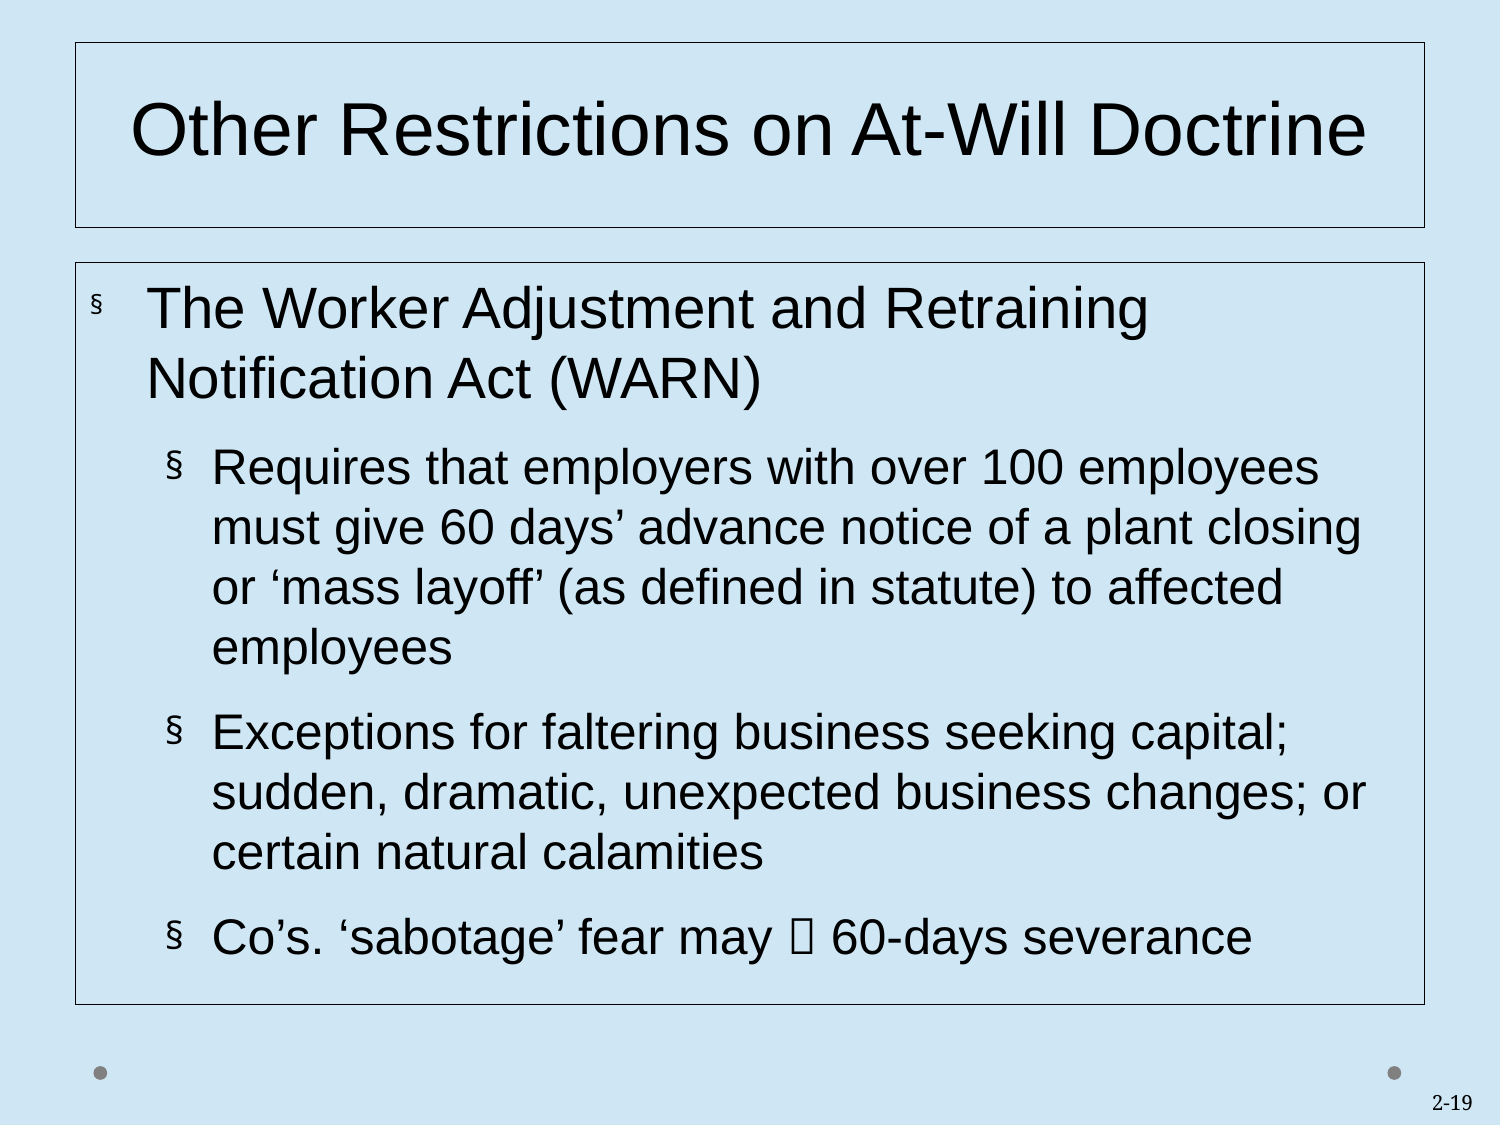

# Other Restrictions on At-Will Doctrine
The Worker Adjustment and Retraining Notification Act (WARN)
Requires that employers with over 100 employees must give 60 days’ advance notice of a plant closing or ‘mass layoff’ (as defined in statute) to affected employees
Exceptions for faltering business seeking capital; sudden, dramatic, unexpected business changes; or certain natural calamities
Co’s. ‘sabotage’ fear may  60-days severance